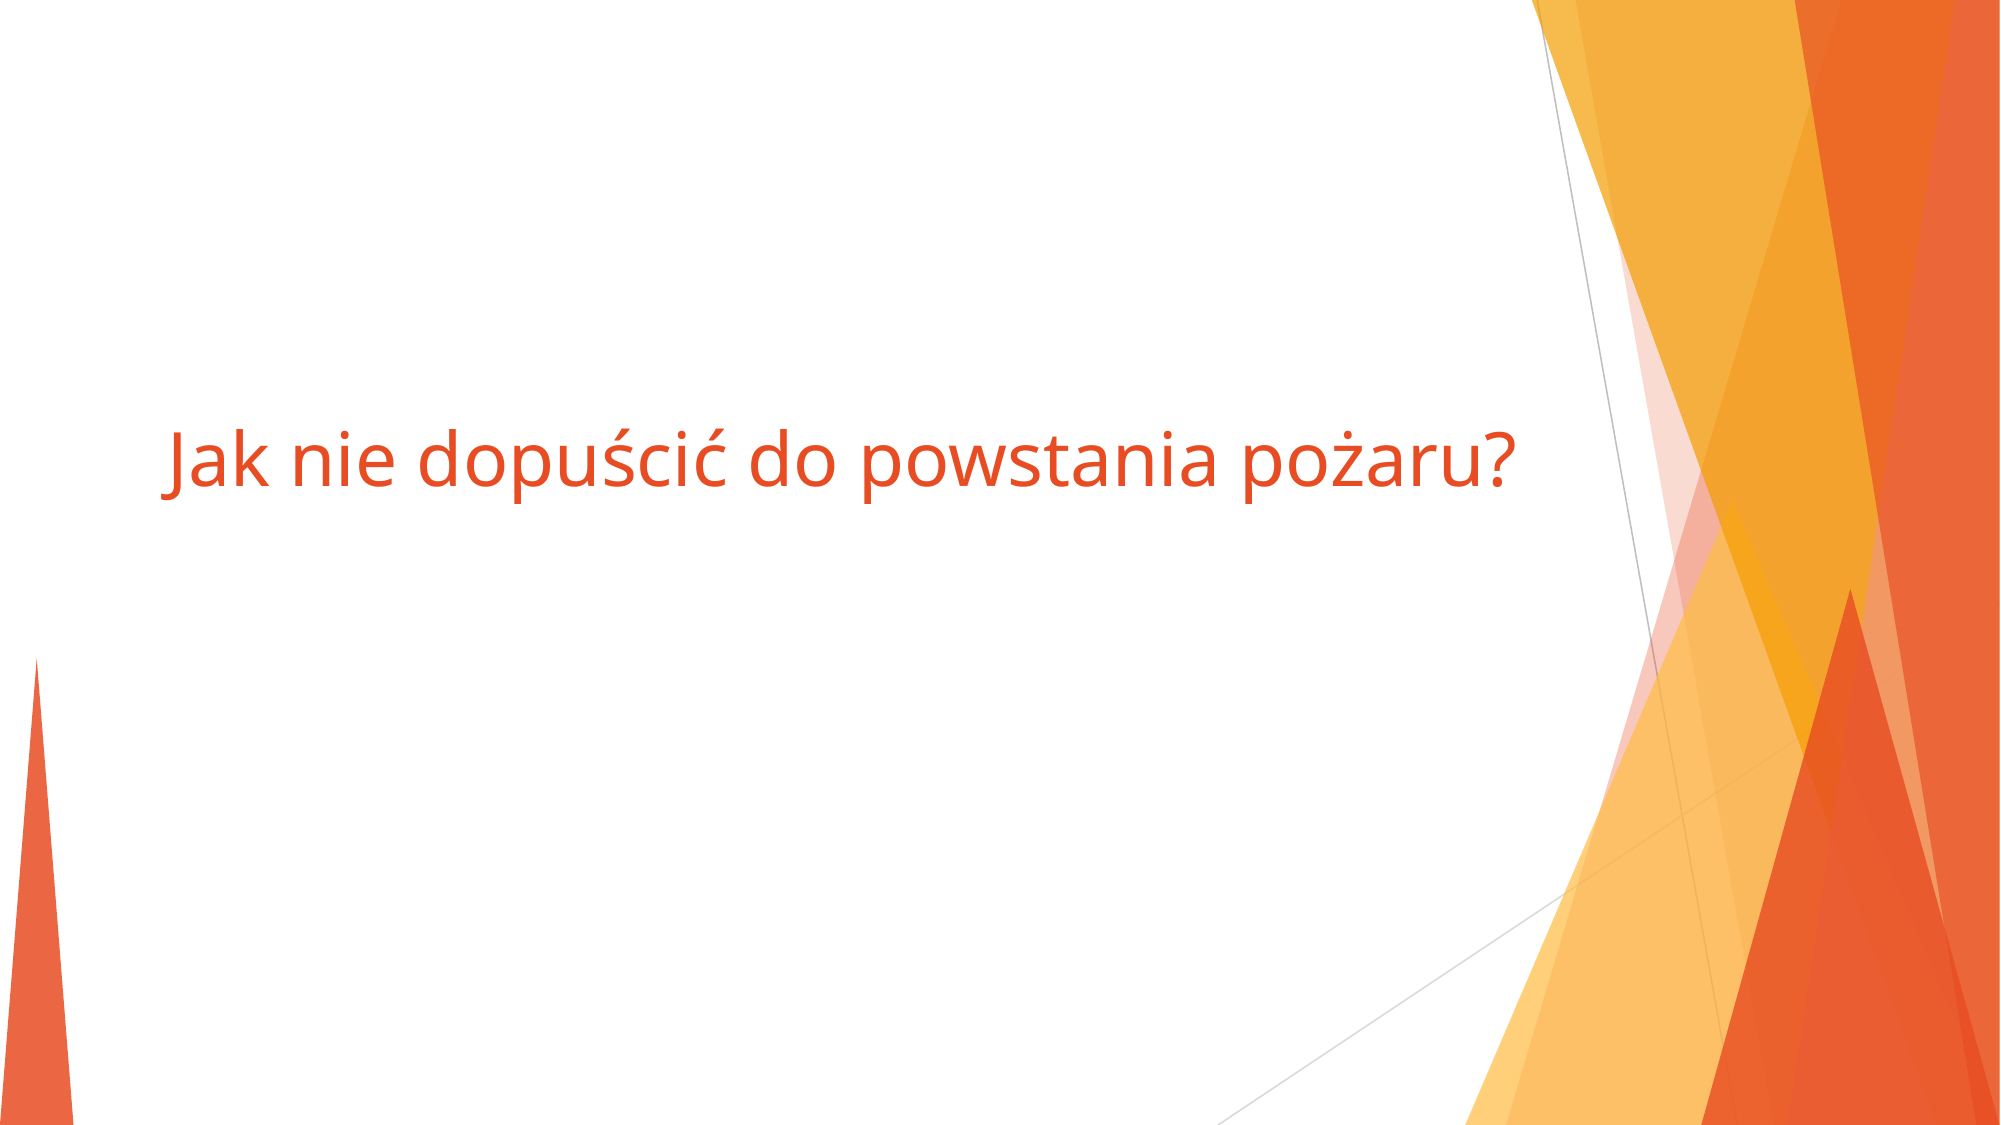

# Jak nie dopuścić do powstania pożaru?